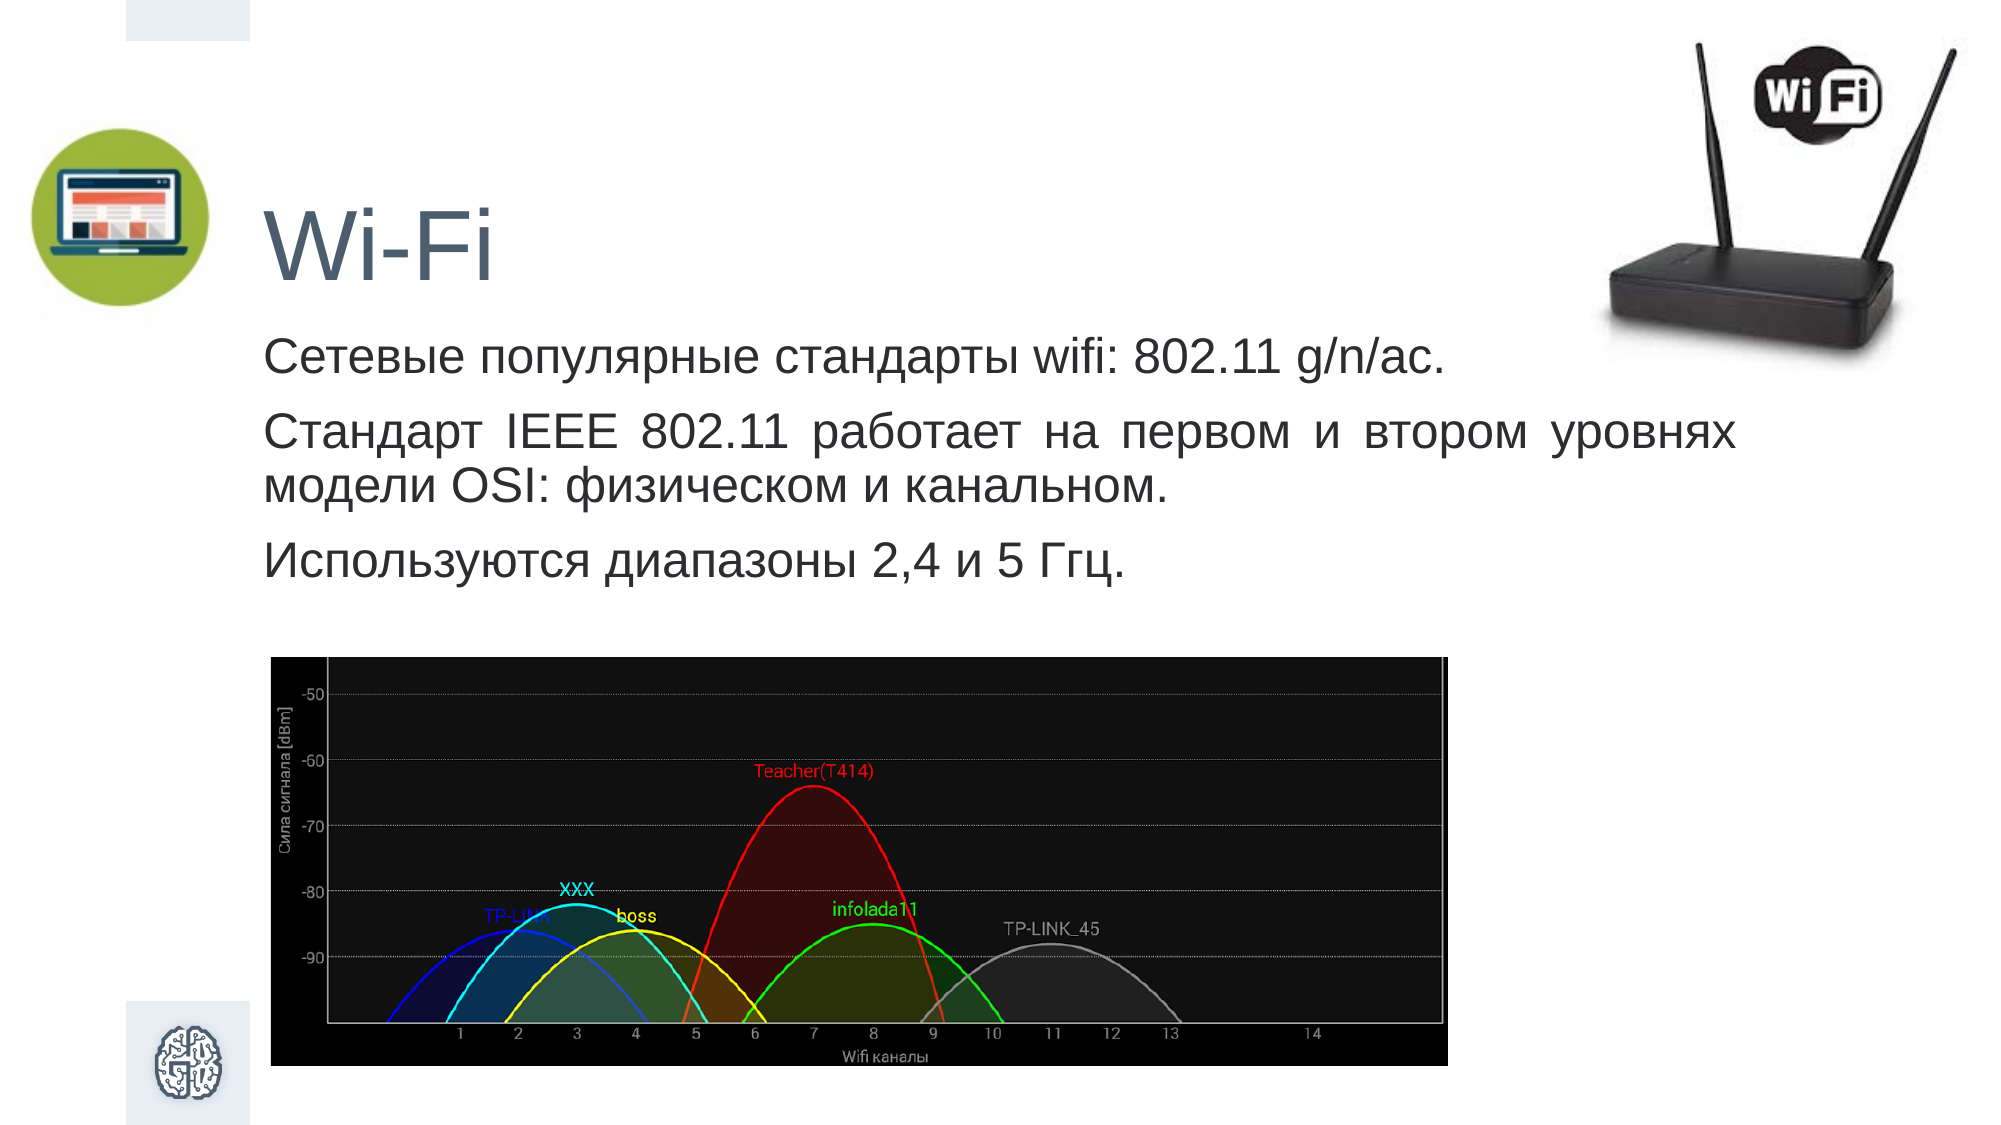

# Wi-Fi
Сетевые популярные стандарты wifi: 802.11 g/n/ac.
Стандарт IEEE 802.11 работает на первом и втором уровнях модели OSI: физическом и канальном.
Используются диапазоны 2,4 и 5 Ггц.